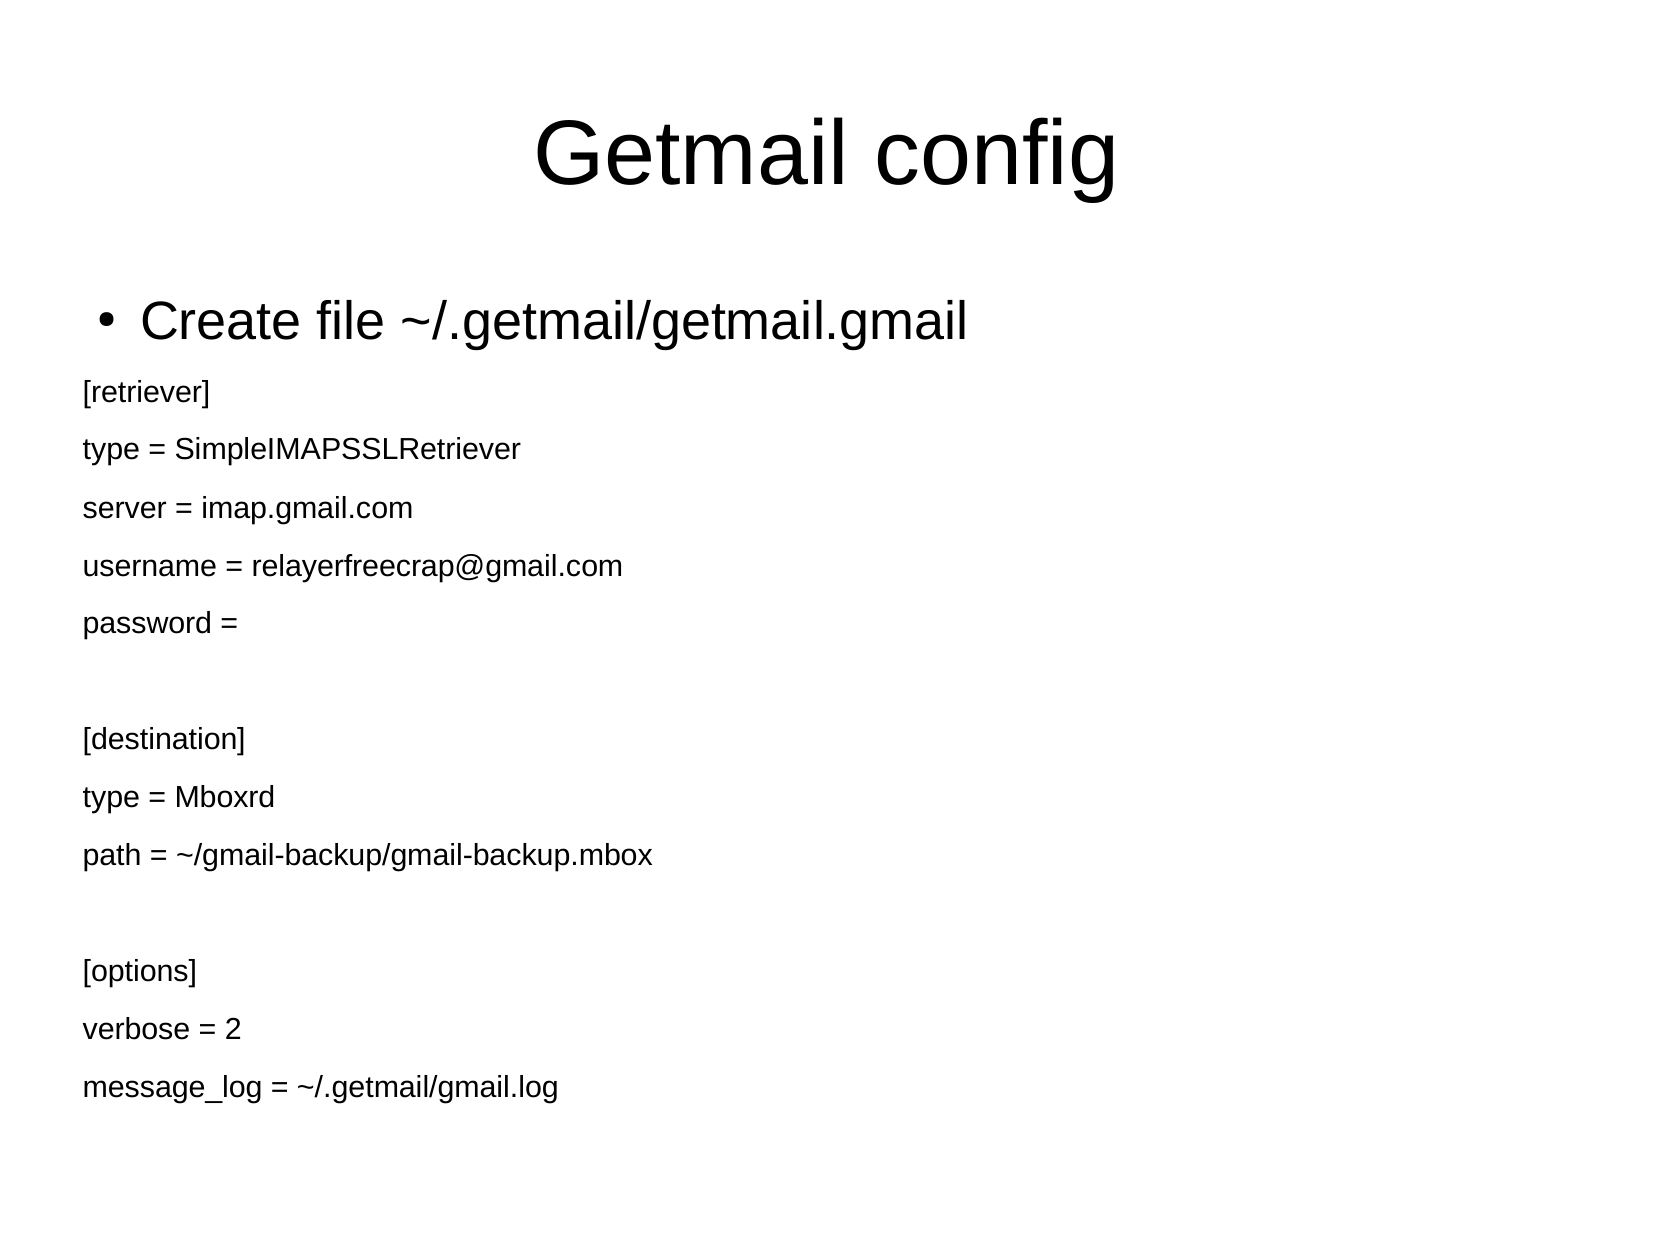

# Getmail config
Create file ~/.getmail/getmail.gmail
[retriever]
type = SimpleIMAPSSLRetriever
server = imap.gmail.com
username = relayerfreecrap@gmail.com
password =
[destination]
type = Mboxrd
path = ~/gmail-backup/gmail-backup.mbox
[options]
verbose = 2
message_log = ~/.getmail/gmail.log